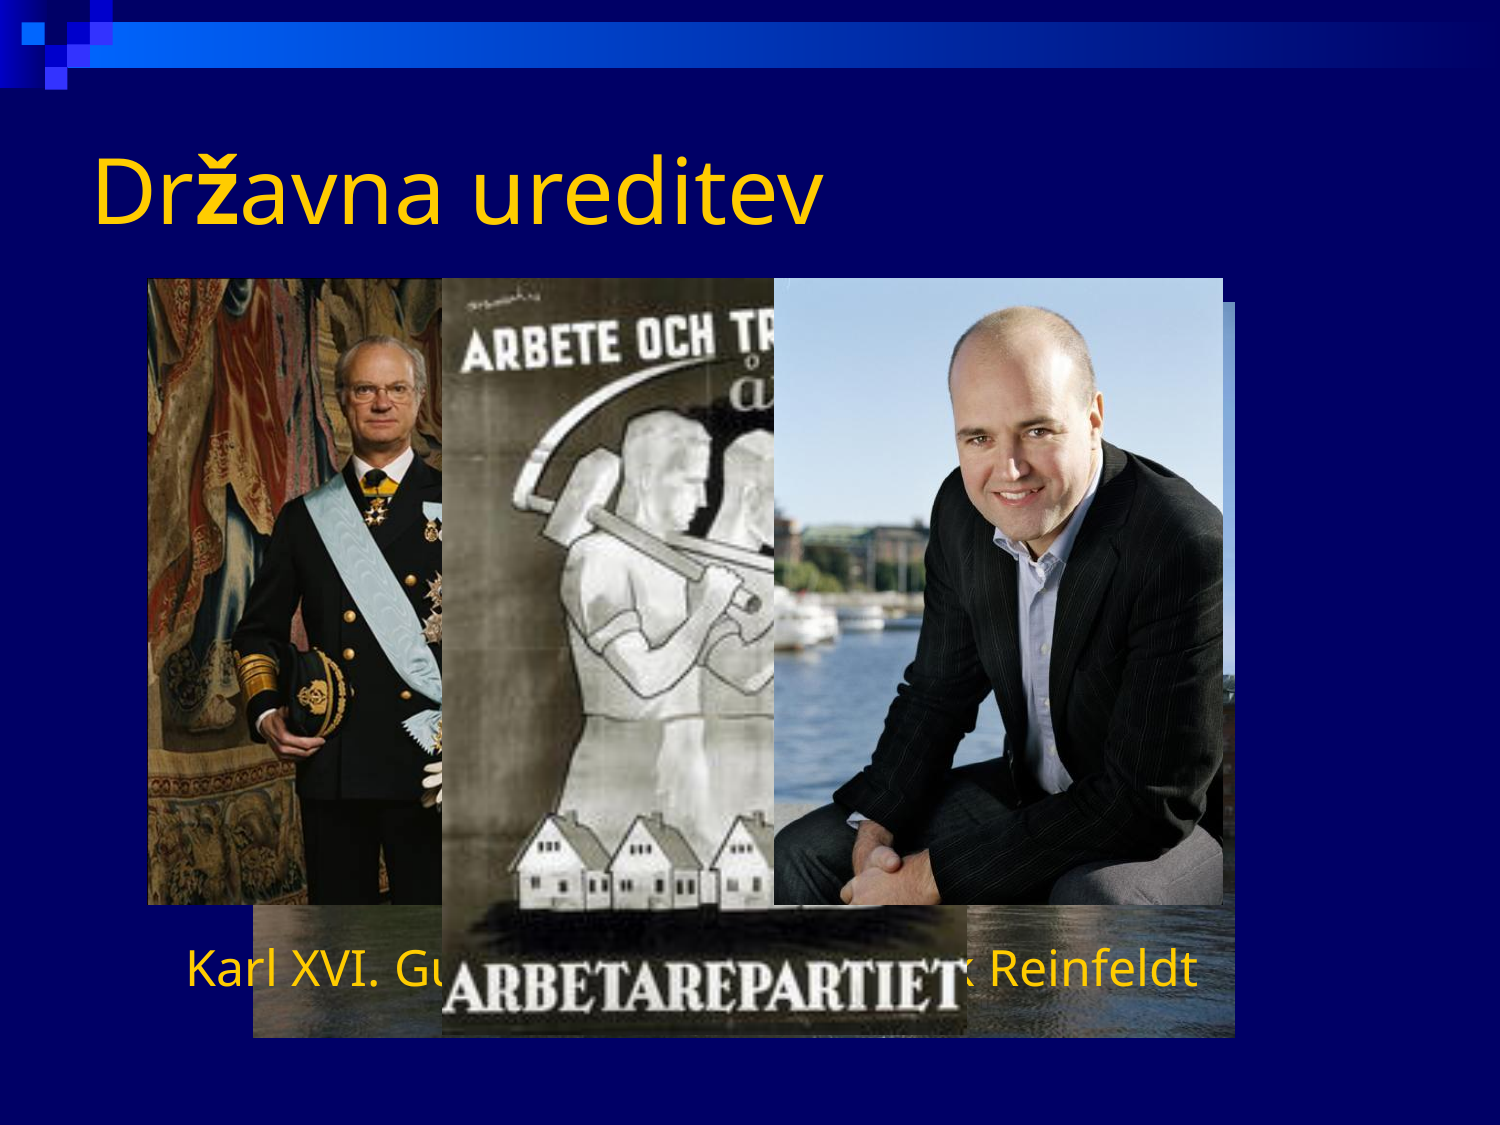

# Državna ureditev
Karl XVI. Gustav
Fredrik Reinfeldt